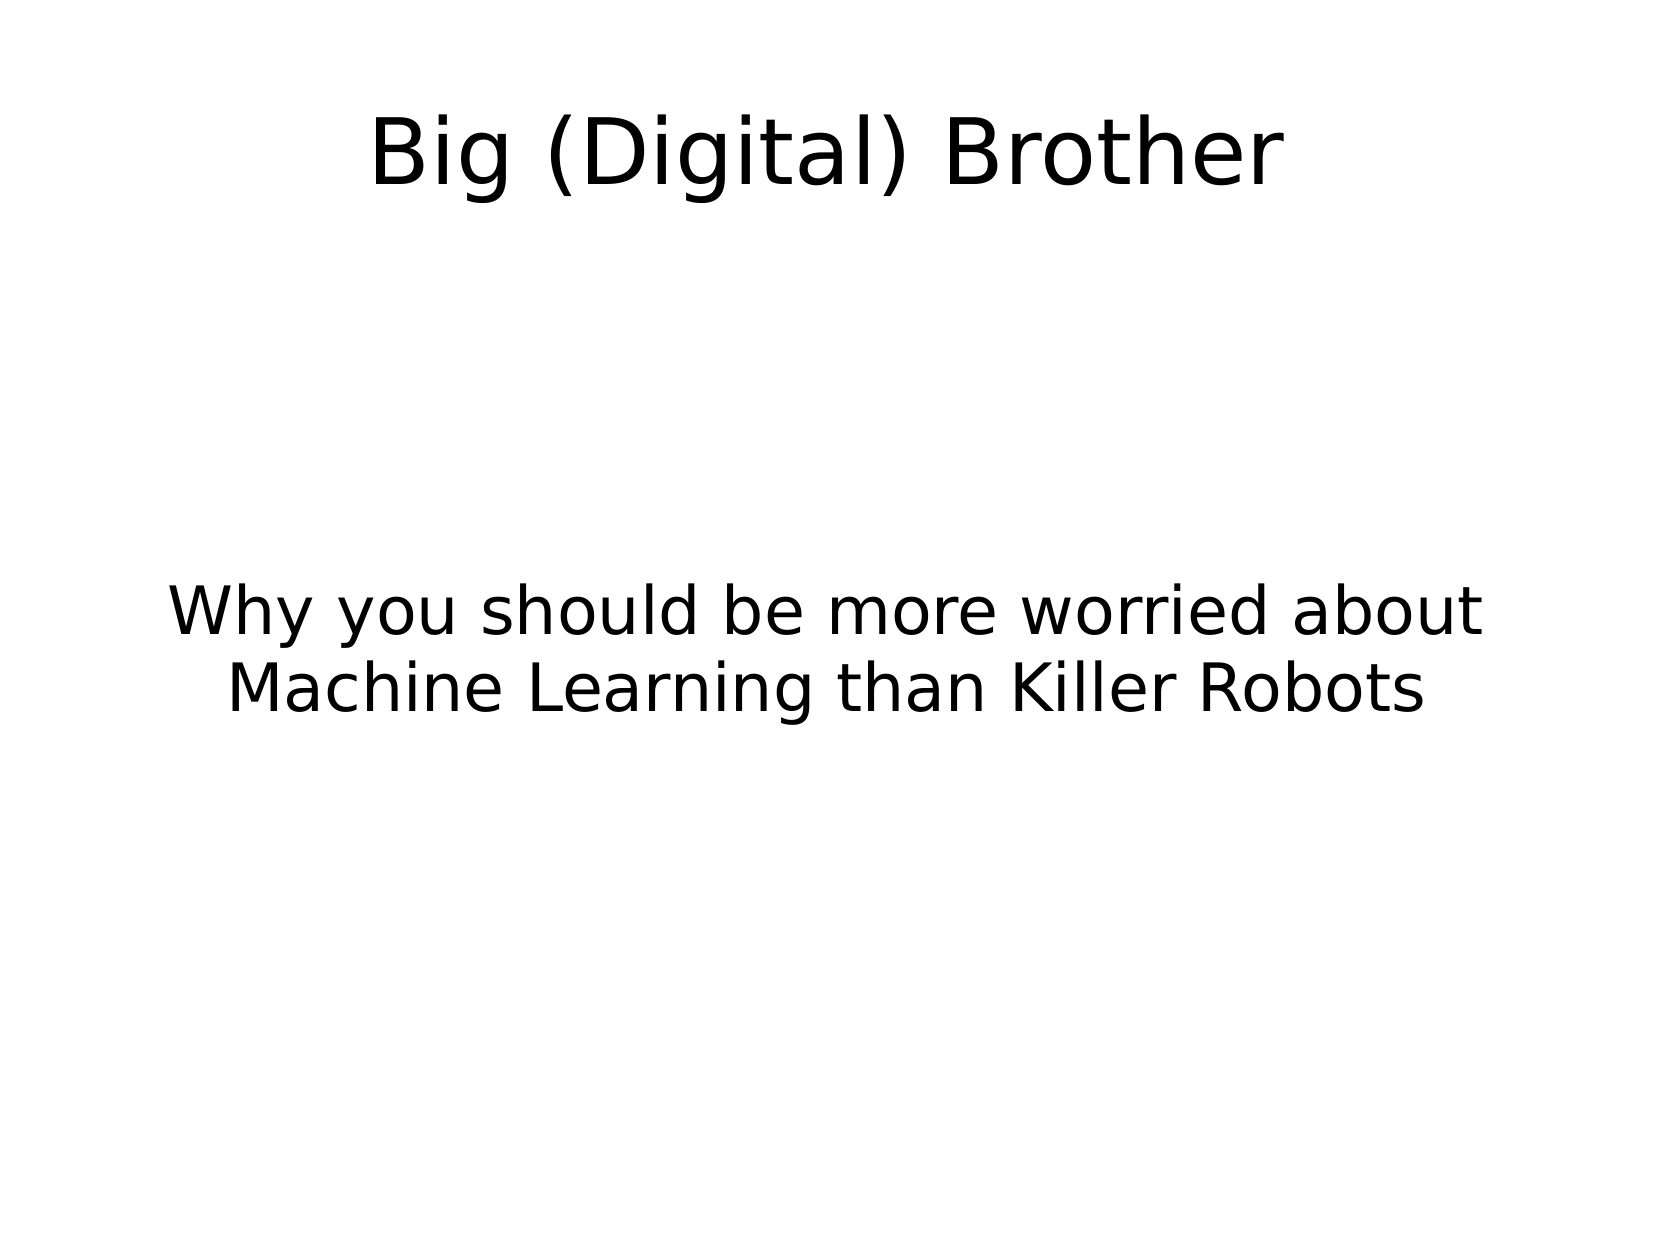

Big (Digital) Brother
# Why you should be more worried about Machine Learning than Killer Robots